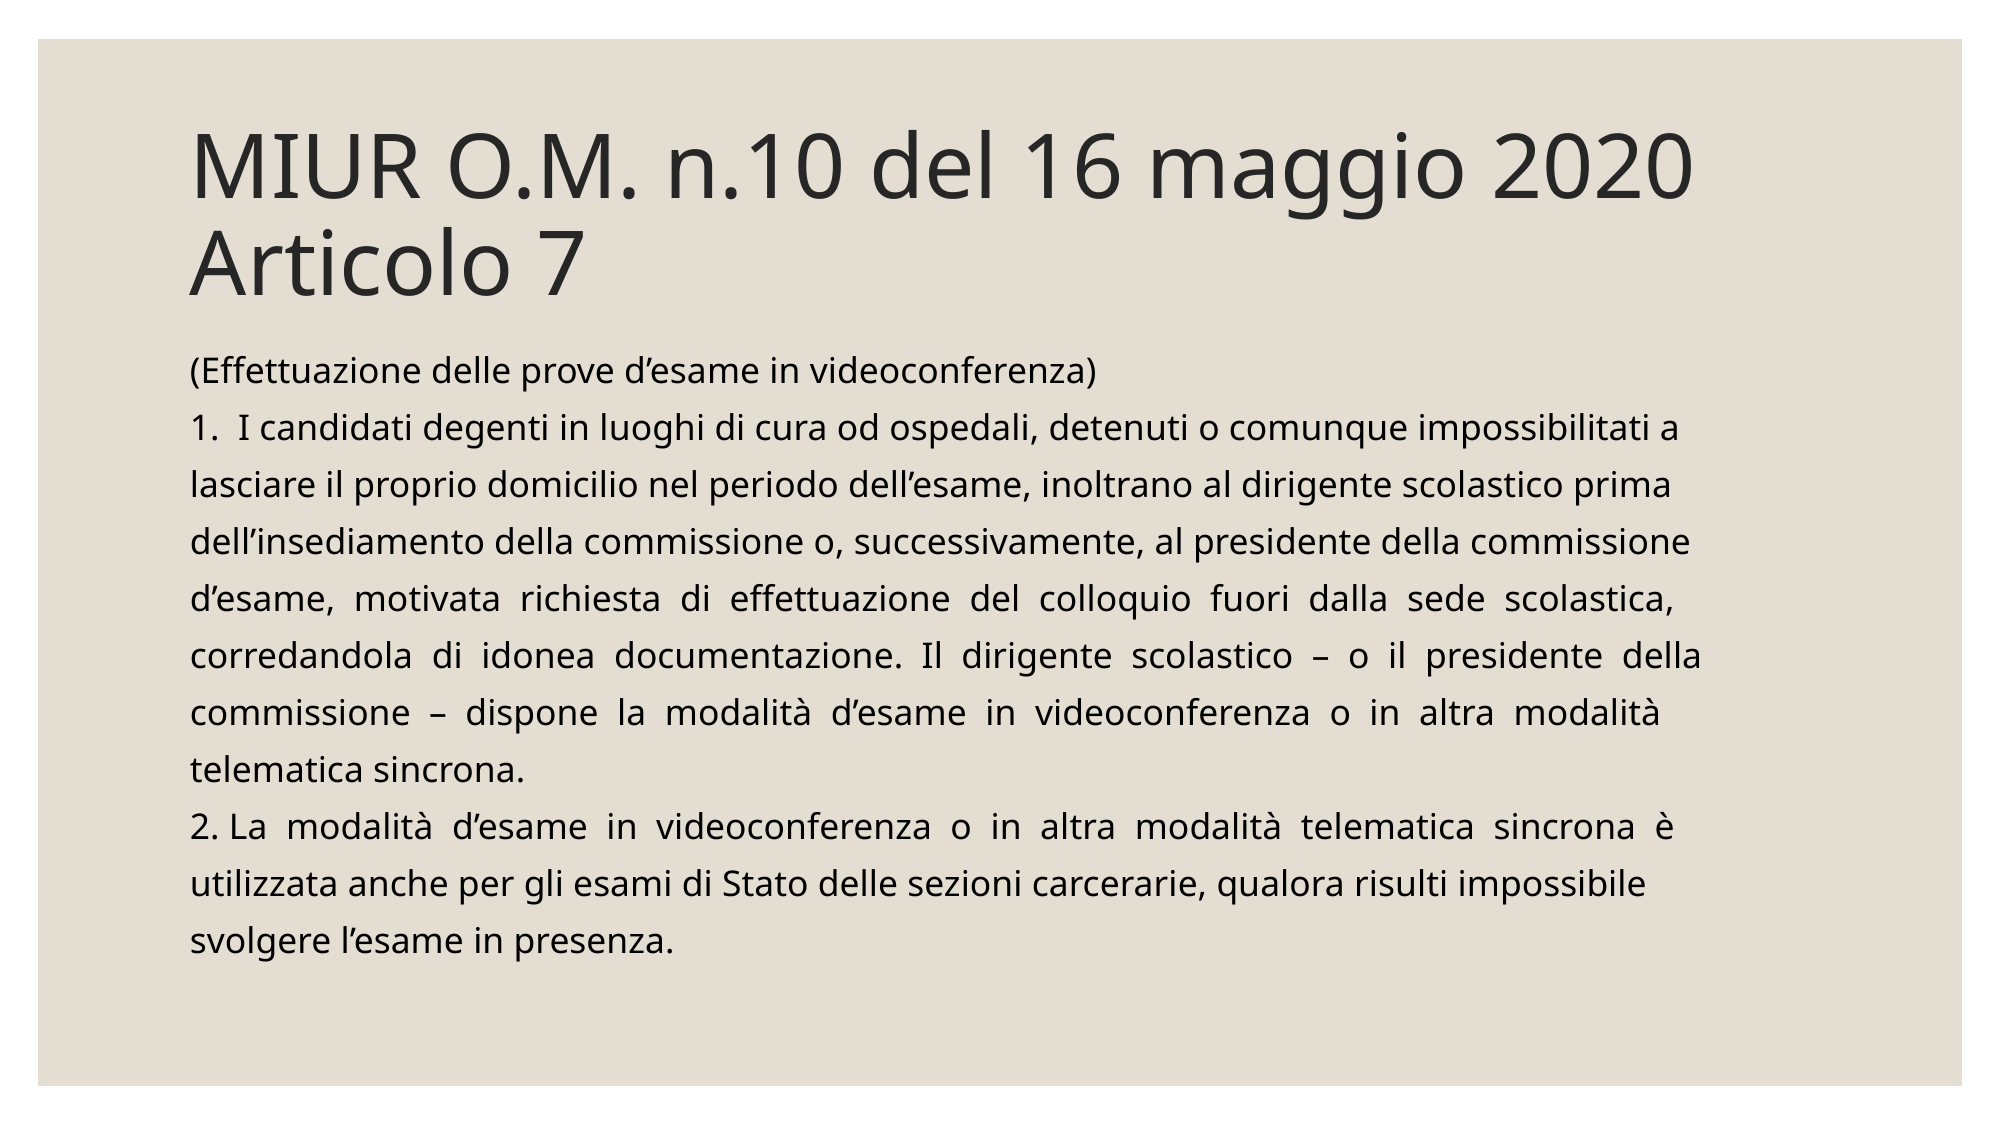

# MIUR O.M. n.10 del 16 maggio 2020 Articolo 7
(Effettuazione delle prove d’esame in videoconferenza)
1. I candidati degenti in luoghi di cura od ospedali, detenuti o comunque impossibilitati a
lasciare il proprio domicilio nel periodo dell’esame, inoltrano al dirigente scolastico prima
dell’insediamento della commissione o, successivamente, al presidente della commissione
d’esame, motivata richiesta di effettuazione del colloquio fuori dalla sede scolastica,
corredandola di idonea documentazione. Il dirigente scolastico – o il presidente della
commissione – dispone la modalità d’esame in videoconferenza o in altra modalità
telematica sincrona.
2. La modalità d’esame in videoconferenza o in altra modalità telematica sincrona è
utilizzata anche per gli esami di Stato delle sezioni carcerarie, qualora risulti impossibile
svolgere l’esame in presenza.